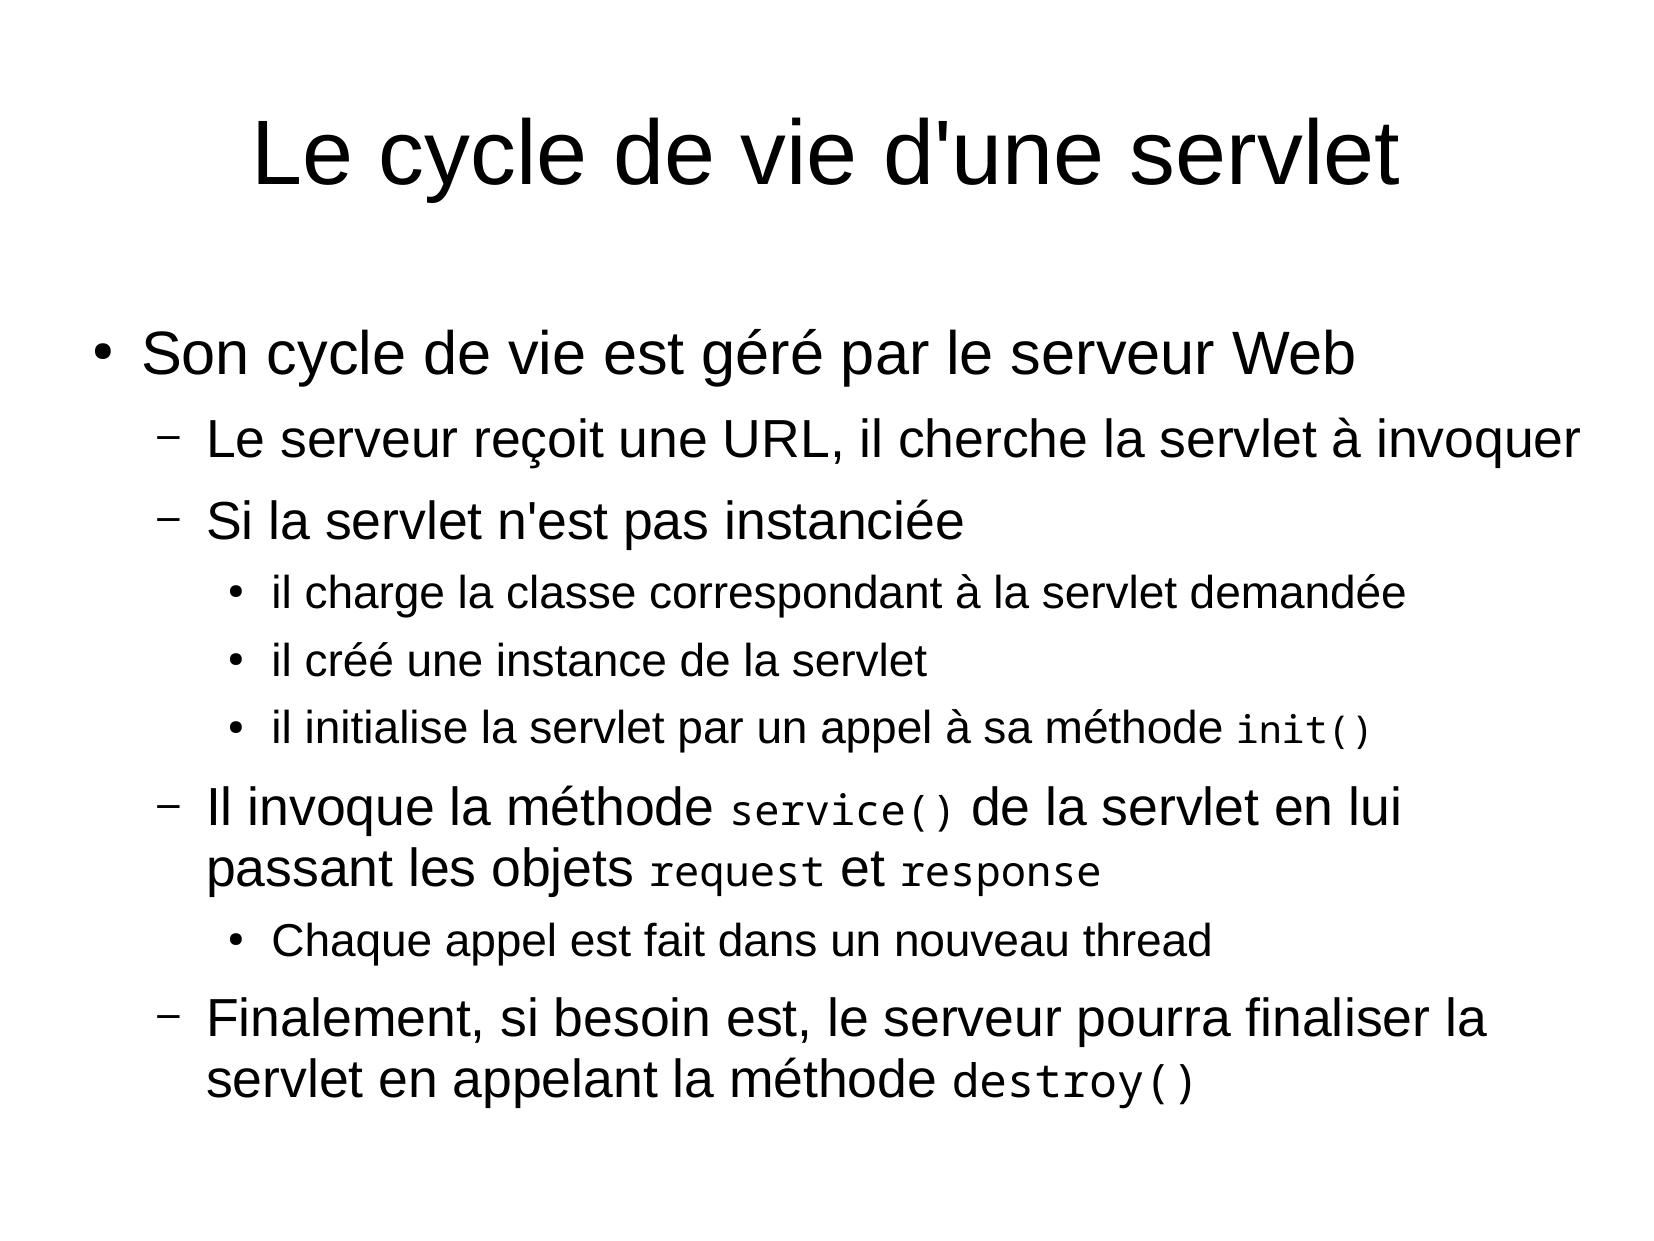

# Le cycle de vie d'une servlet
Son cycle de vie est géré par le serveur Web
Le serveur reçoit une URL, il cherche la servlet à invoquer
Si la servlet n'est pas instanciée
il charge la classe correspondant à la servlet demandée
il créé une instance de la servlet
il initialise la servlet par un appel à sa méthode init()
Il invoque la méthode service() de la servlet en lui passant les objets request et response
Chaque appel est fait dans un nouveau thread
Finalement, si besoin est, le serveur pourra finaliser la servlet en appelant la méthode destroy()